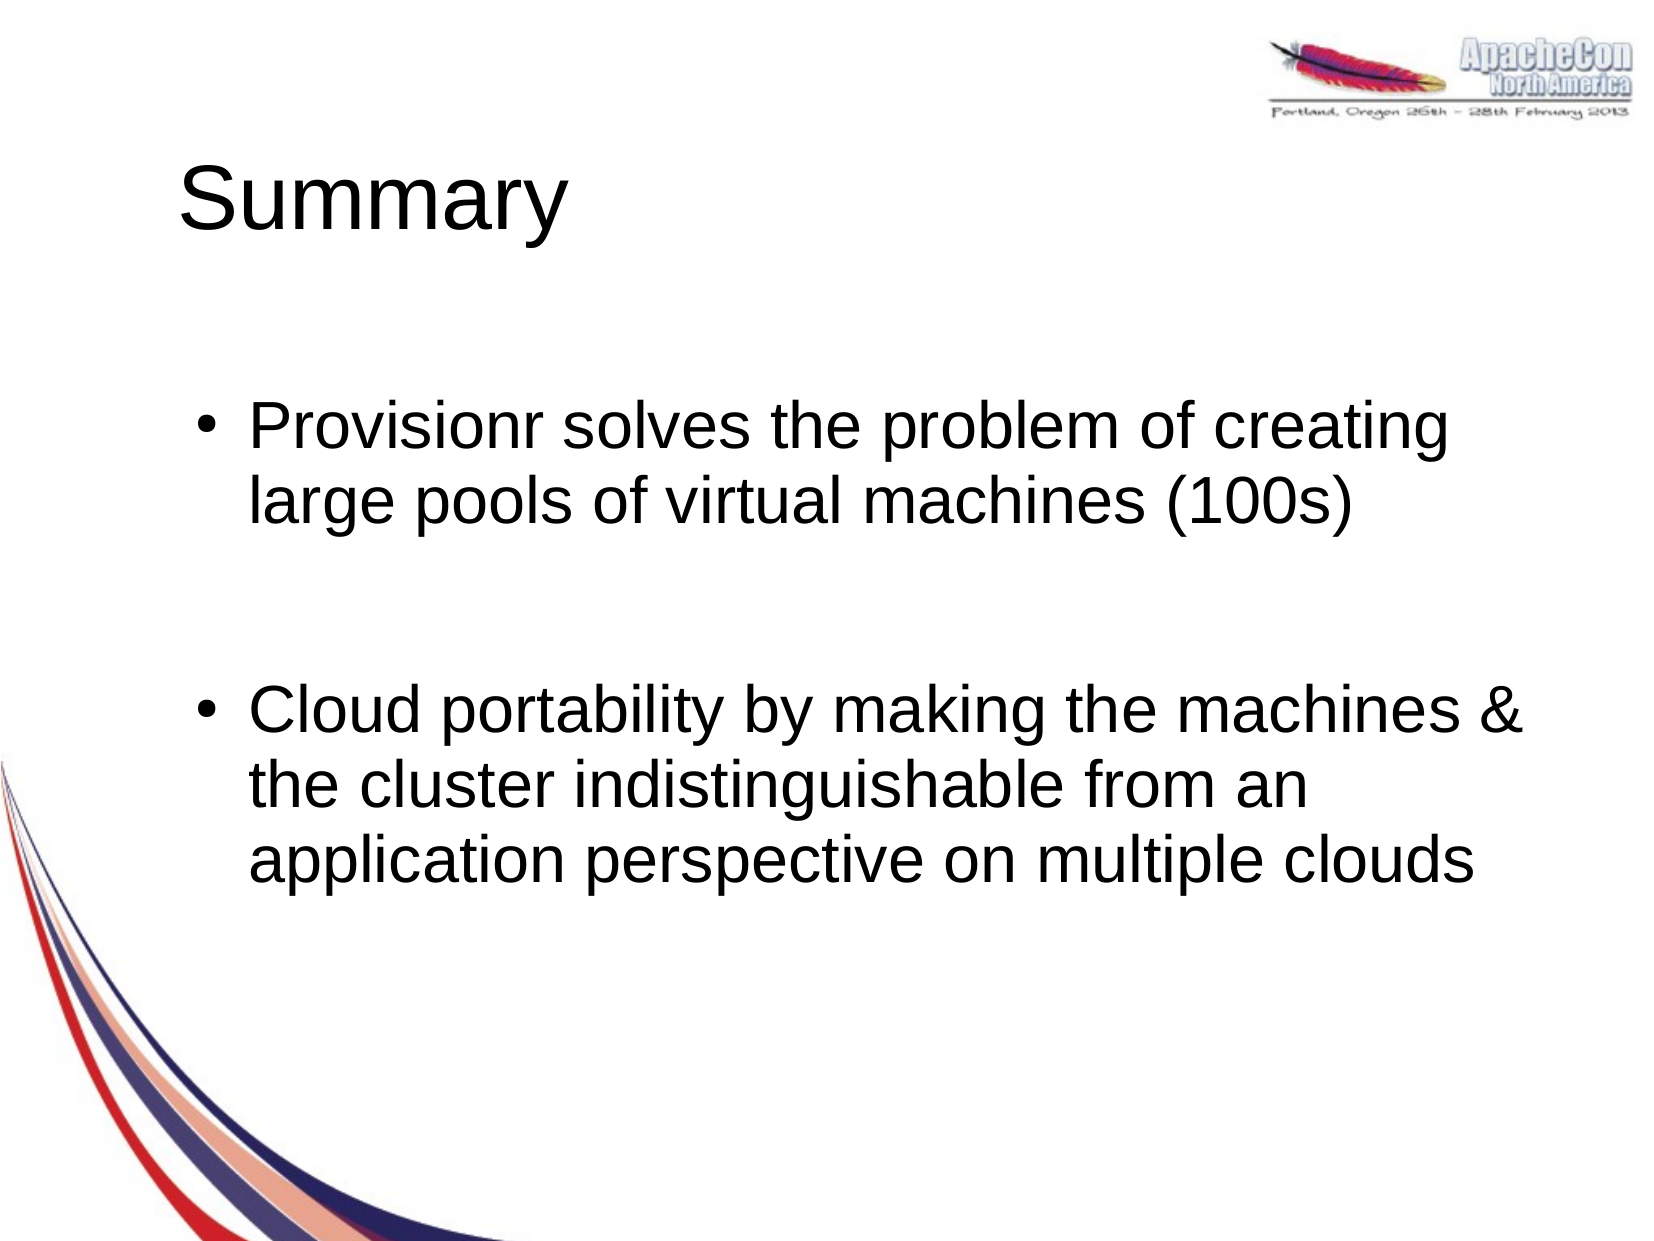

# Summary
Provisionr solves the problem of creating large pools of virtual machines (100s)
Cloud portability by making the machines & the cluster indistinguishable from an application perspective on multiple clouds